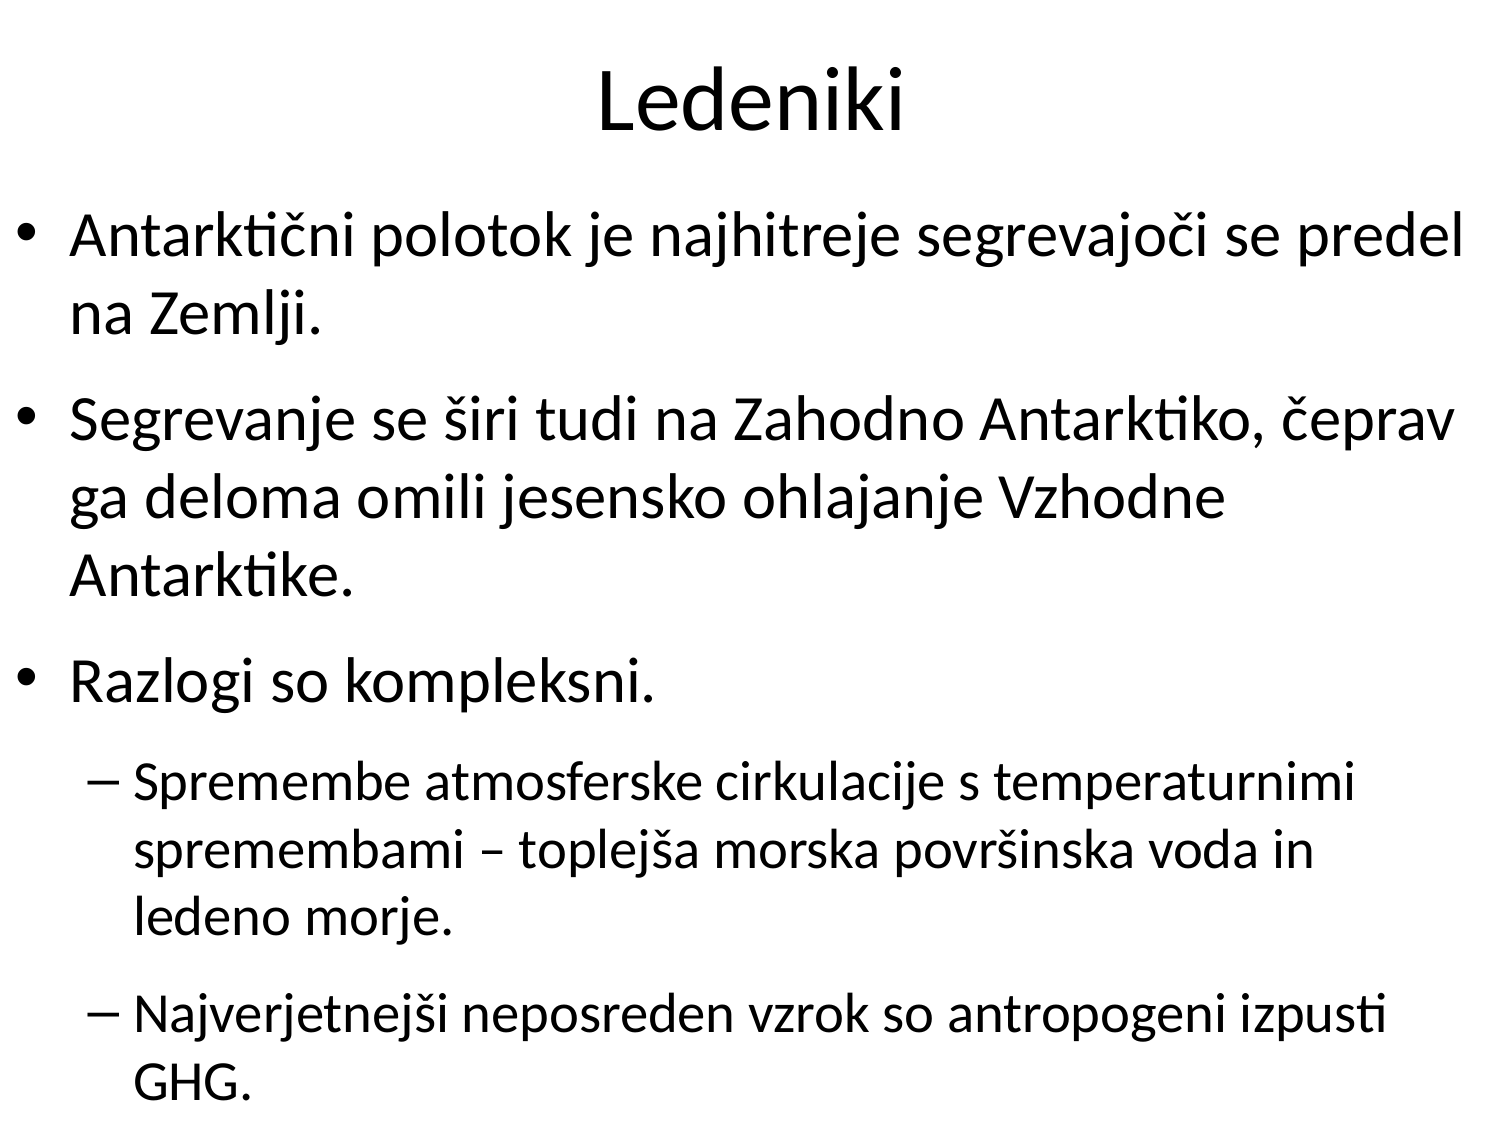

# Ledeniki
Antarktični polotok je najhitreje segrevajoči se predel na Zemlji.
Segrevanje se širi tudi na Zahodno Antarktiko, čeprav ga deloma omili jesensko ohlajanje Vzhodne Antarktike.
Razlogi so kompleksni.
Spremembe atmosferske cirkulacije s temperaturnimi spremembami – toplejša morska površinska voda in ledeno morje.
Najverjetnejši neposreden vzrok so antropogeni izpusti GHG.